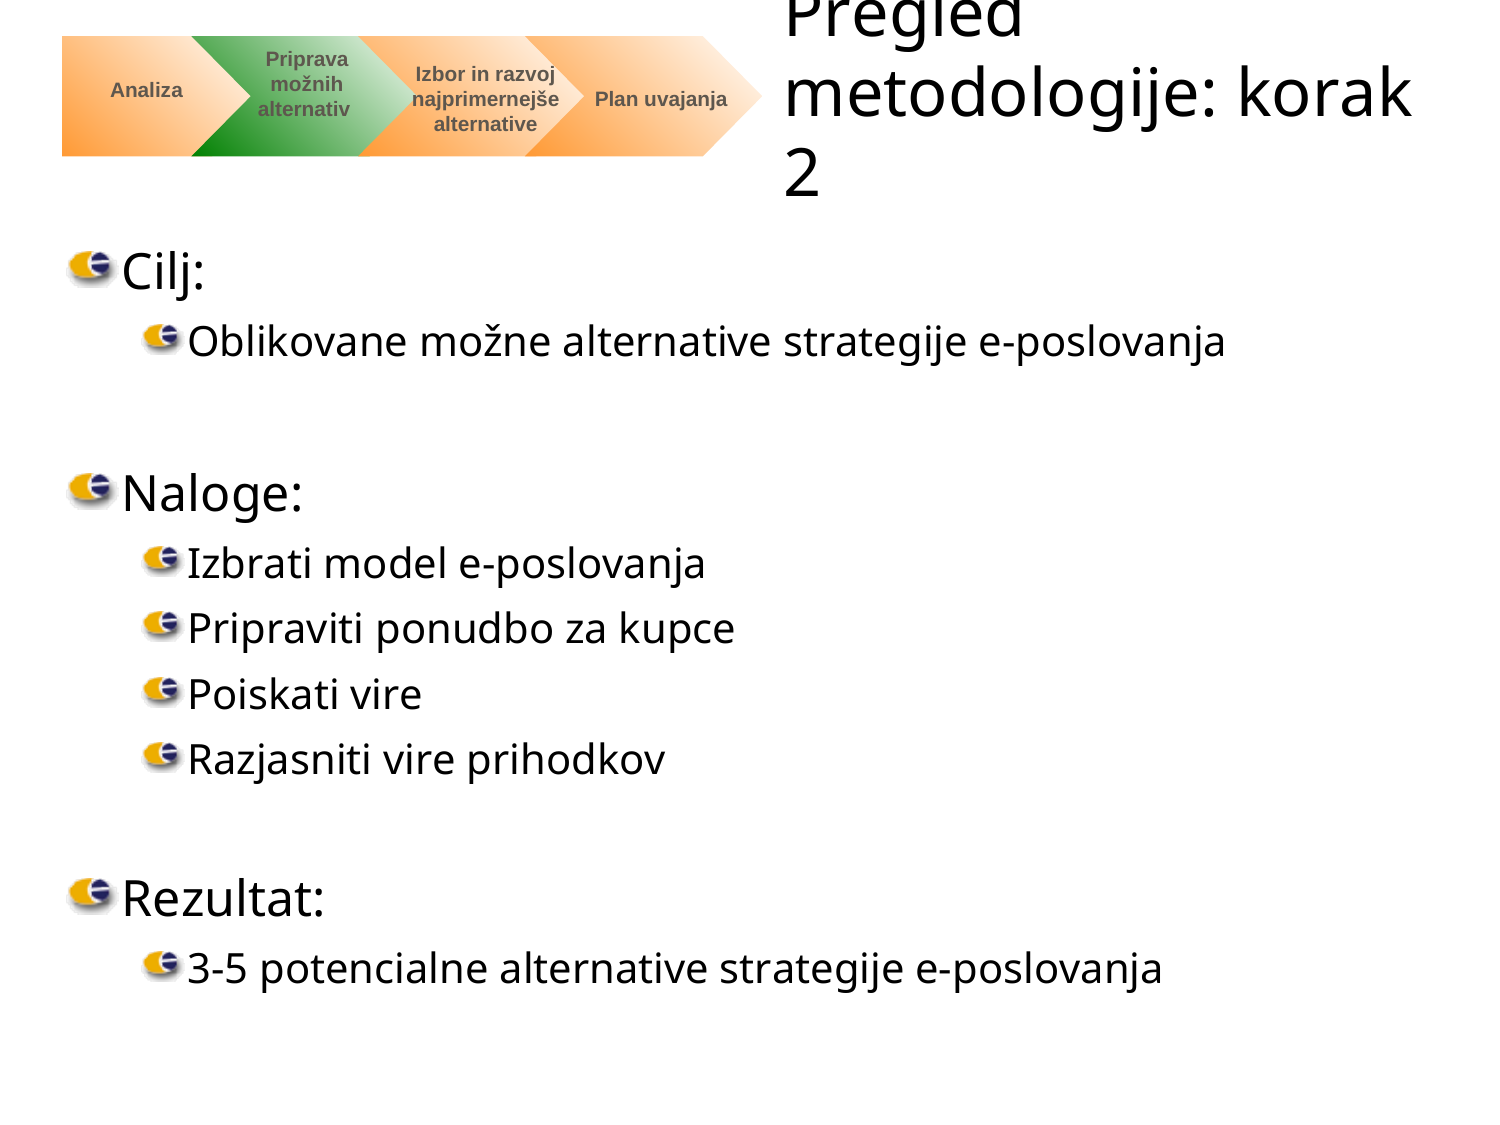

Priprava možnih alternativ
Pregled
metodologije: korak 2
Izbor in razvoj najprimernejše alternative
Analiza
Plan uvajanja
Cilj:
Oblikovane možne alternative strategije e-poslovanja
Naloge:
Izbrati model e-poslovanja
Pripraviti ponudbo za kupce
Poiskati vire
Razjasniti vire prihodkov
Rezultat:
3-5 potencialne alternative strategije e-poslovanja